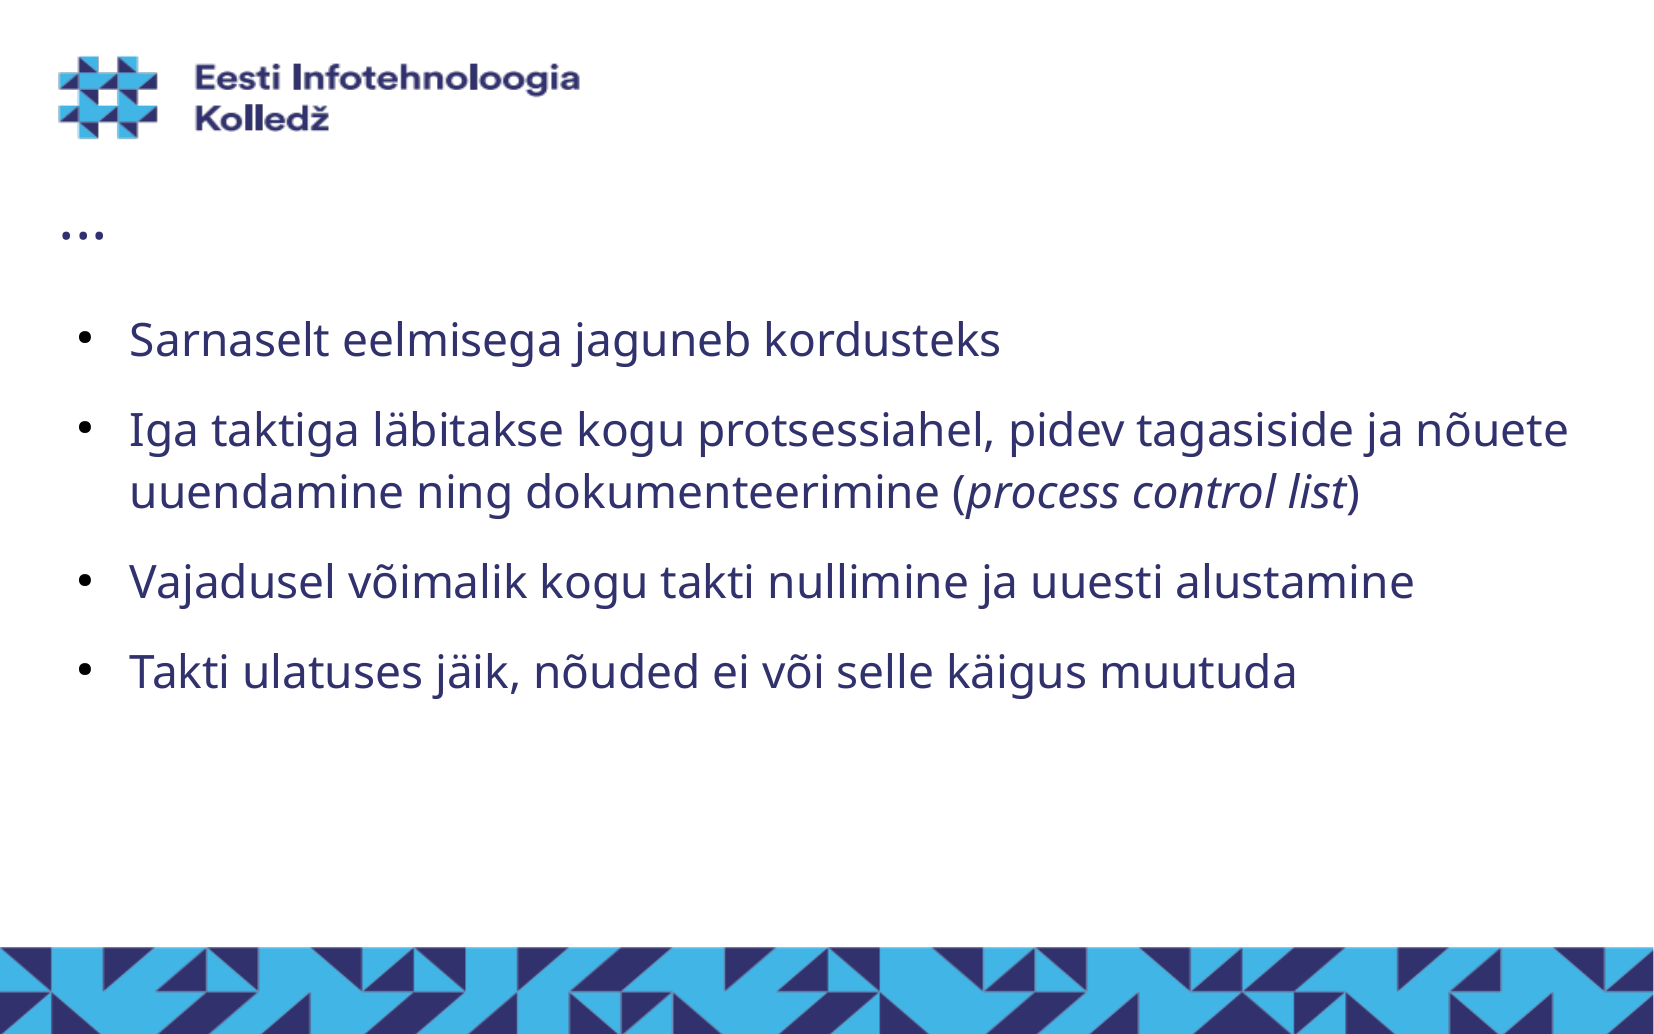

# ...
Sarnaselt eelmisega jaguneb kordusteks
Iga taktiga läbitakse kogu protsessiahel, pidev tagasiside ja nõuete uuendamine ning dokumenteerimine (process control list)
Vajadusel võimalik kogu takti nullimine ja uuesti alustamine
Takti ulatuses jäik, nõuded ei või selle käigus muutuda